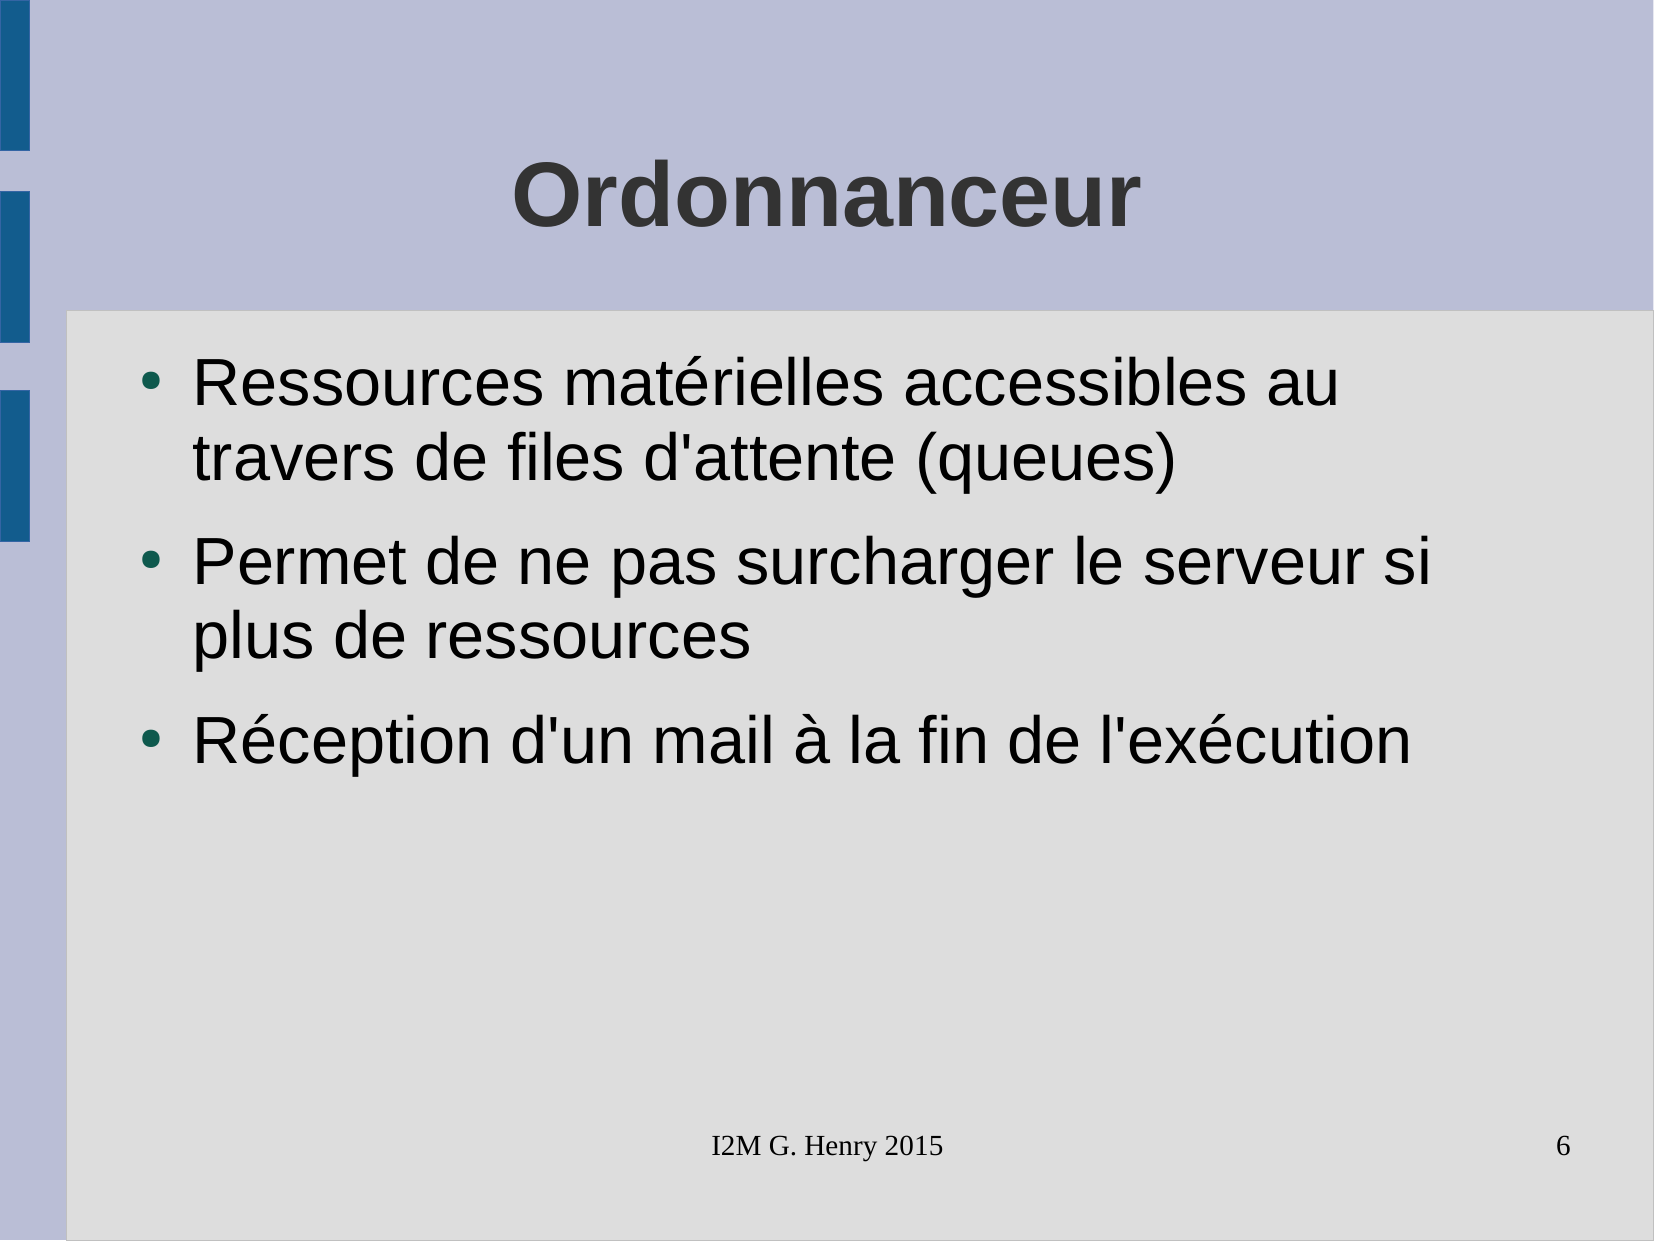

# Ordonnanceur
Ressources matérielles accessibles au travers de files d'attente (queues)
Permet de ne pas surcharger le serveur si plus de ressources
Réception d'un mail à la fin de l'exécution
I2M G. Henry 2015
6